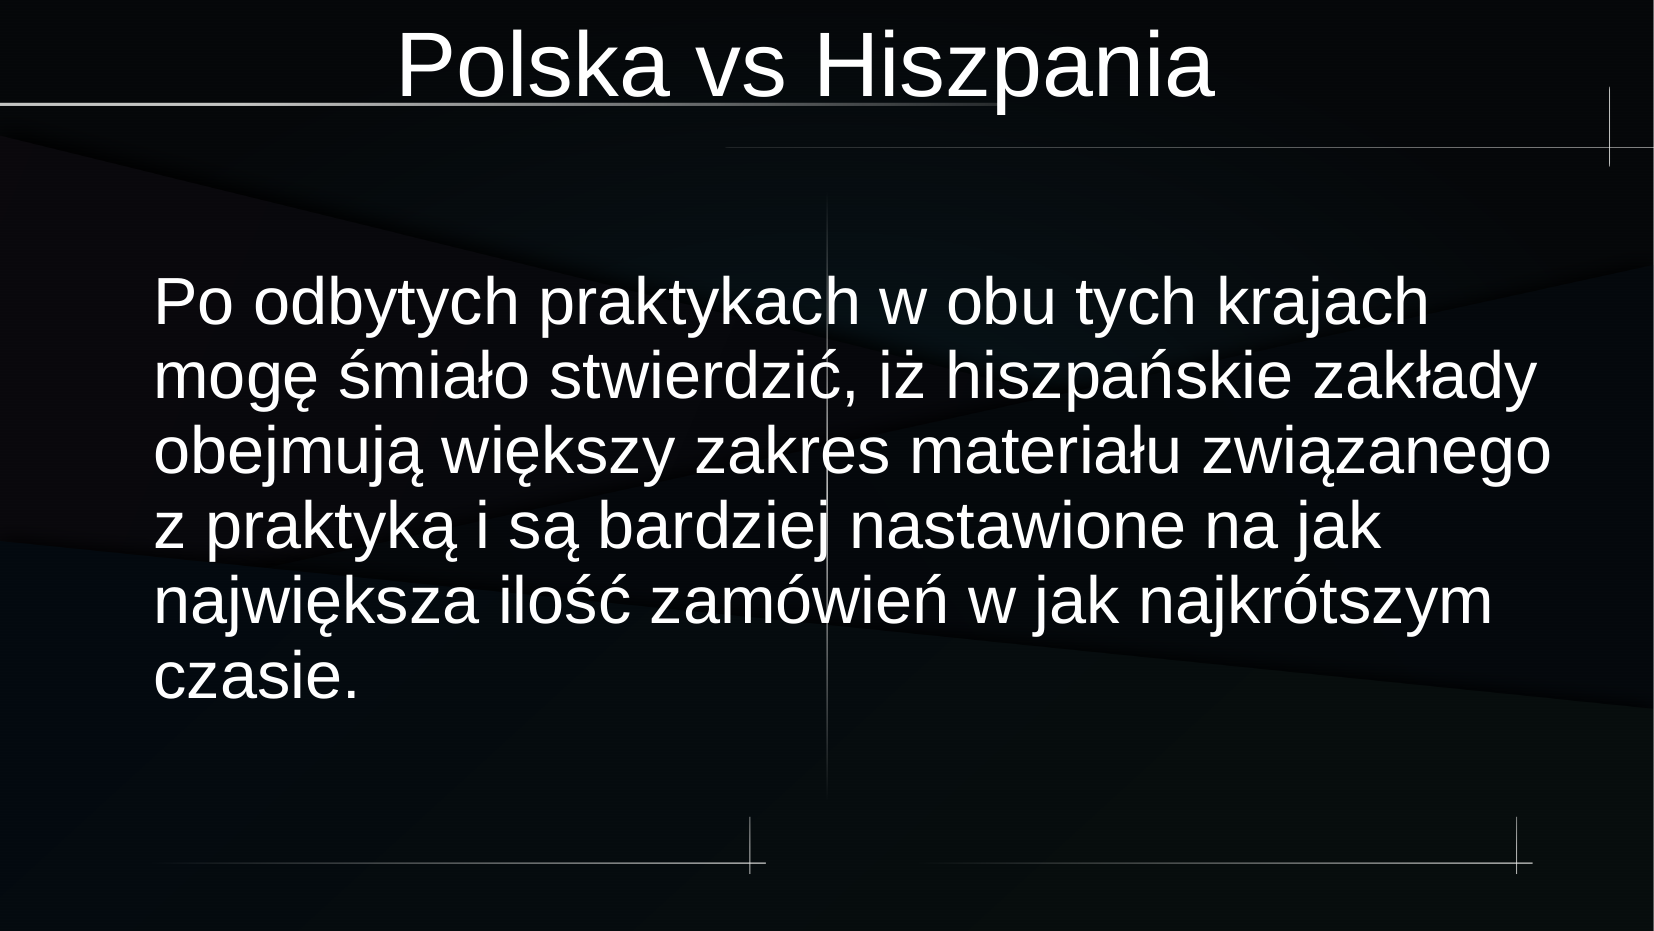

# Polska vs Hiszpania
Po odbytych praktykach w obu tych krajach mogę śmiało stwierdzić, iż hiszpańskie zakłady obejmują większy zakres materiału związanego z praktyką i są bardziej nastawione na jak największa ilość zamówień w jak najkrótszym czasie.